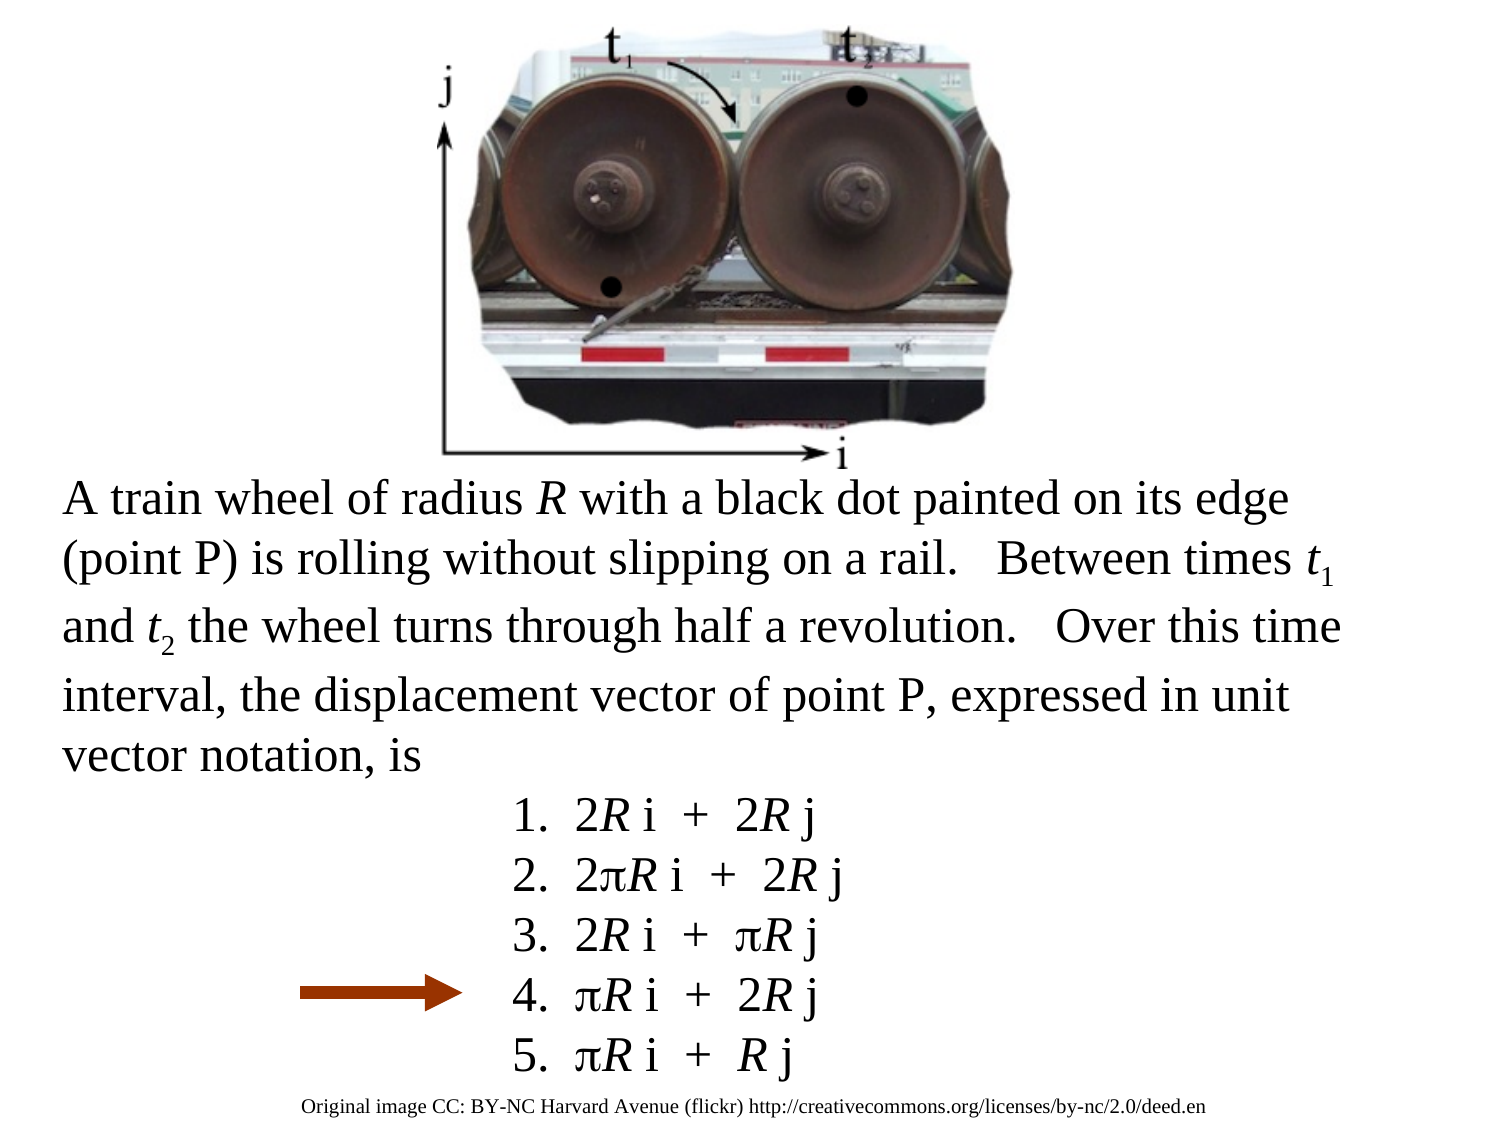

A train wheel of radius R with a black dot painted on its edge (point P) is rolling without slipping on a rail. Between times t1 and t2 the wheel turns through half a revolution. Over this time interval, the displacement vector of point P, expressed in unit vector notation, is
			1. 2R i + 2R j
			2. 2πR i + 2R j
			3. 2R i + πR j
			4. πR i + 2R j
			5. πR i + R j
Original image CC: BY-NC Harvard Avenue (flickr) http://creativecommons.org/licenses/by-nc/2.0/deed.en